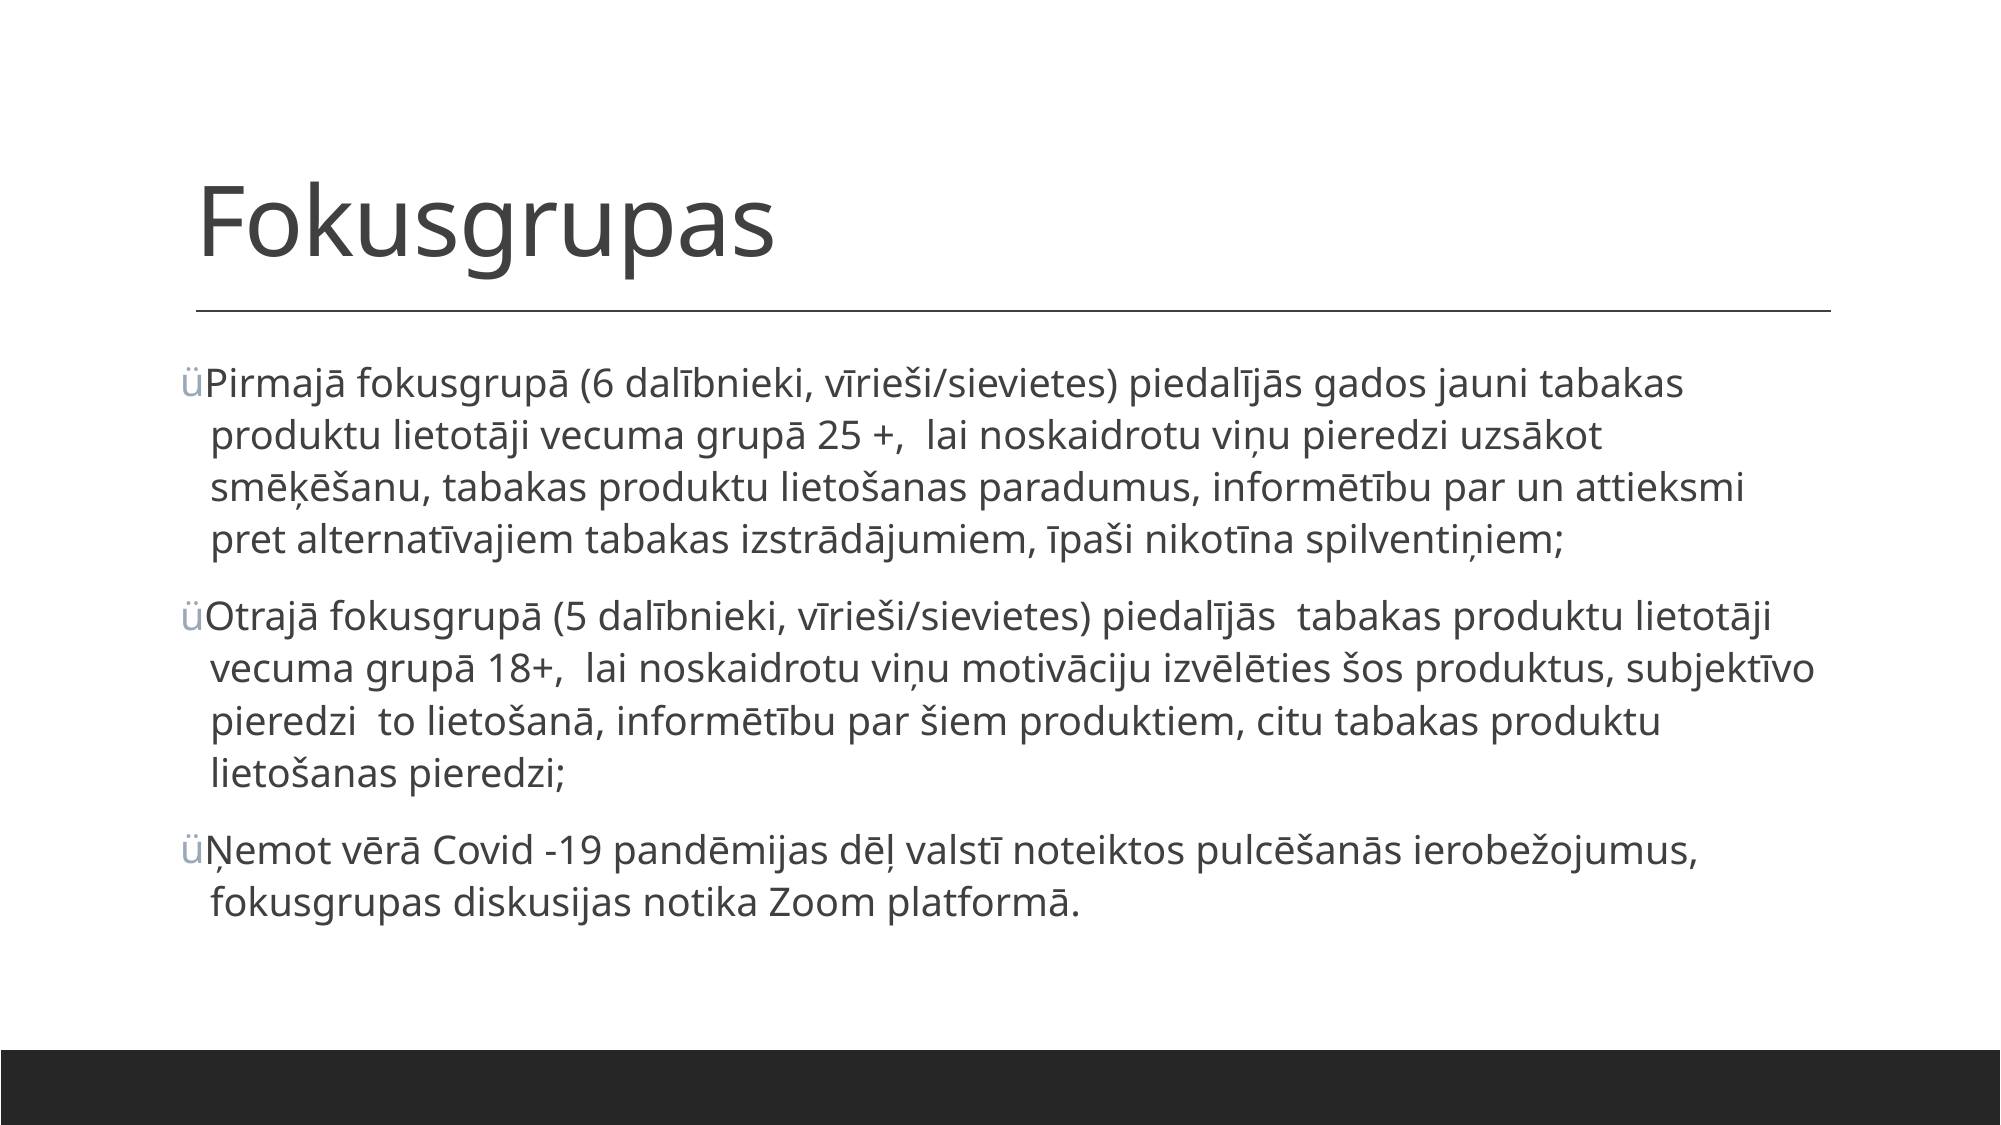

# Fokusgrupas
Pirmajā fokusgrupā (6 dalībnieki, vīrieši/sievietes) piedalījās gados jauni tabakas produktu lietotāji vecuma grupā 25 +, lai noskaidrotu viņu pieredzi uzsākot smēķēšanu, tabakas produktu lietošanas paradumus, informētību par un attieksmi pret alternatīvajiem tabakas izstrādājumiem, īpaši nikotīna spilventiņiem;
Otrajā fokusgrupā (5 dalībnieki, vīrieši/sievietes) piedalījās tabakas produktu lietotāji vecuma grupā 18+, lai noskaidrotu viņu motivāciju izvēlēties šos produktus, subjektīvo pieredzi to lietošanā, informētību par šiem produktiem, citu tabakas produktu lietošanas pieredzi;
Ņemot vērā Covid -19 pandēmijas dēļ valstī noteiktos pulcēšanās ierobežojumus, fokusgrupas diskusijas notika Zoom platformā.